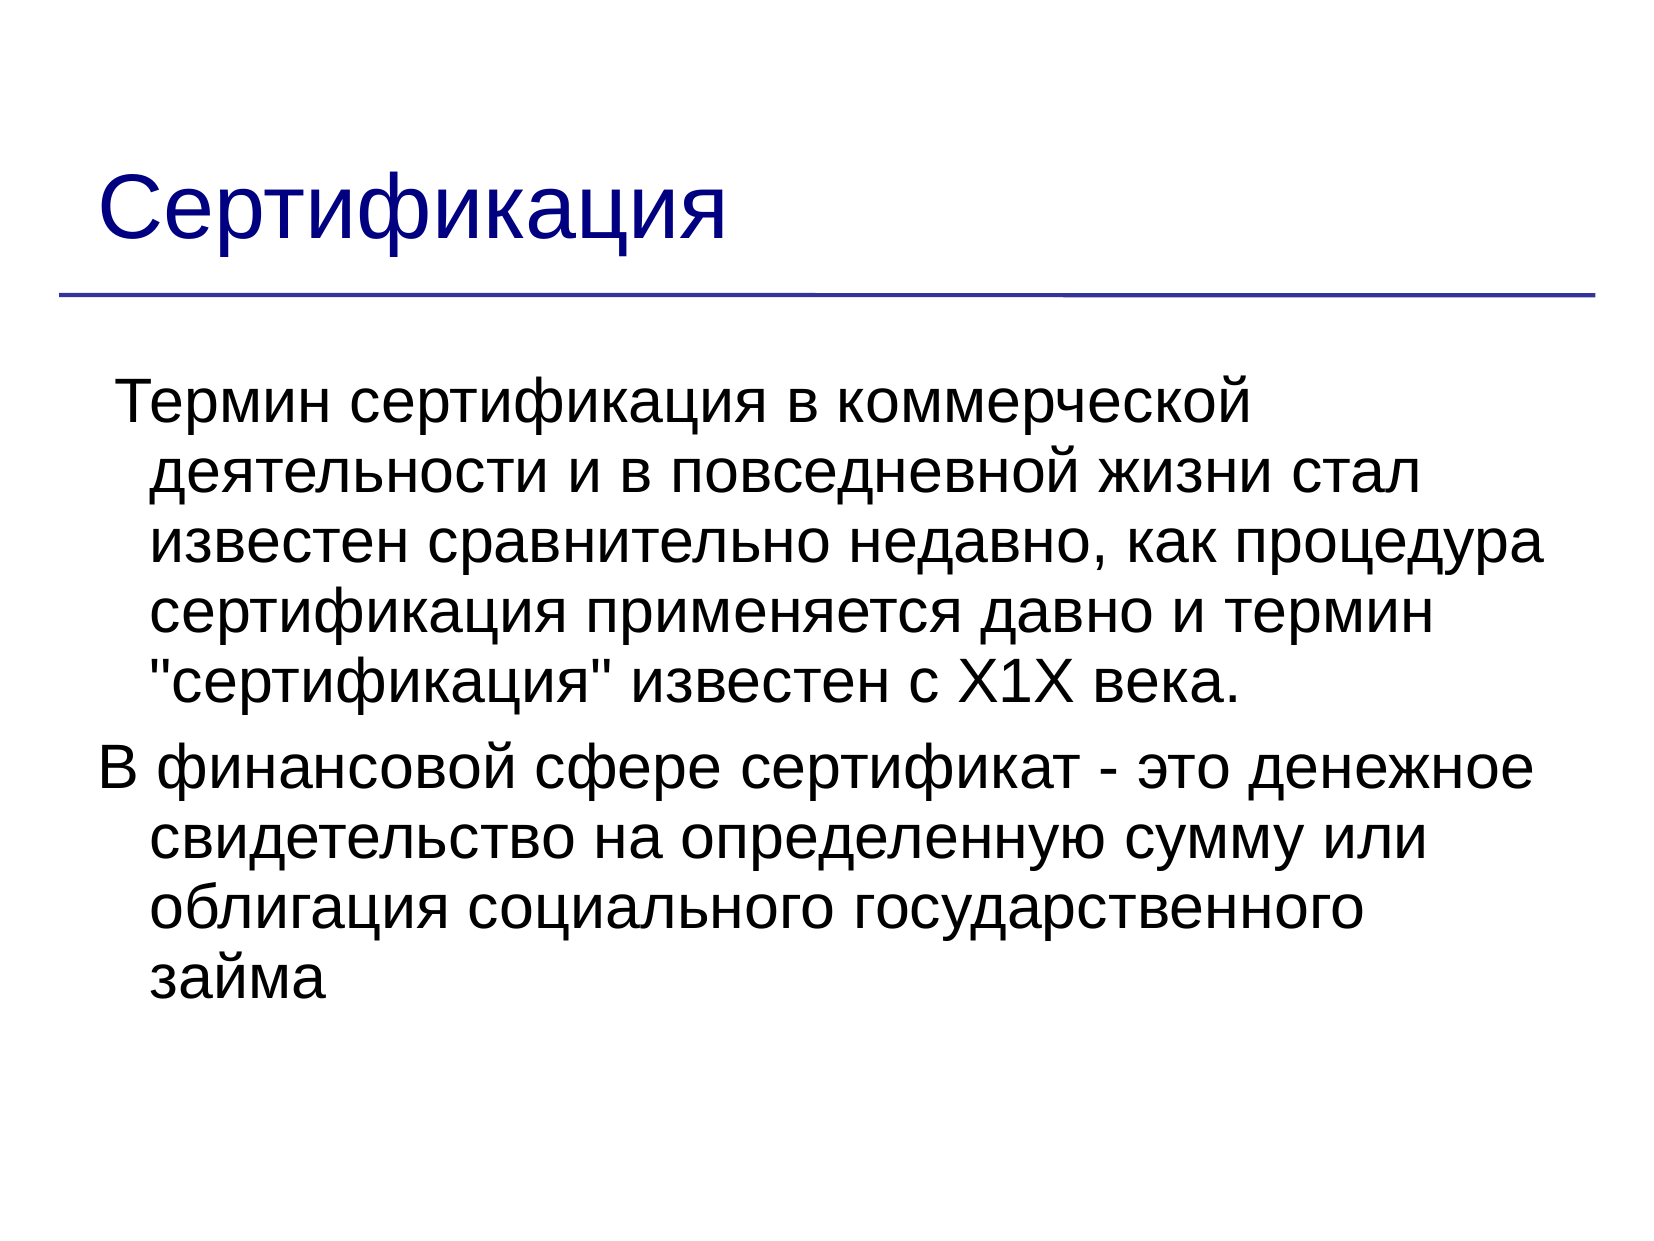

# Сертификация
 Термин сертификация в коммерческой деятельности и в повседневной жизни стал известен сравнительно недавно, как процедура сертификация применяется давно и термин "сертификация" известен с Х1Х века.
В финансовой сфере сертификат - это денежное свидетельство на определенную сумму или облигация социального государственного займа